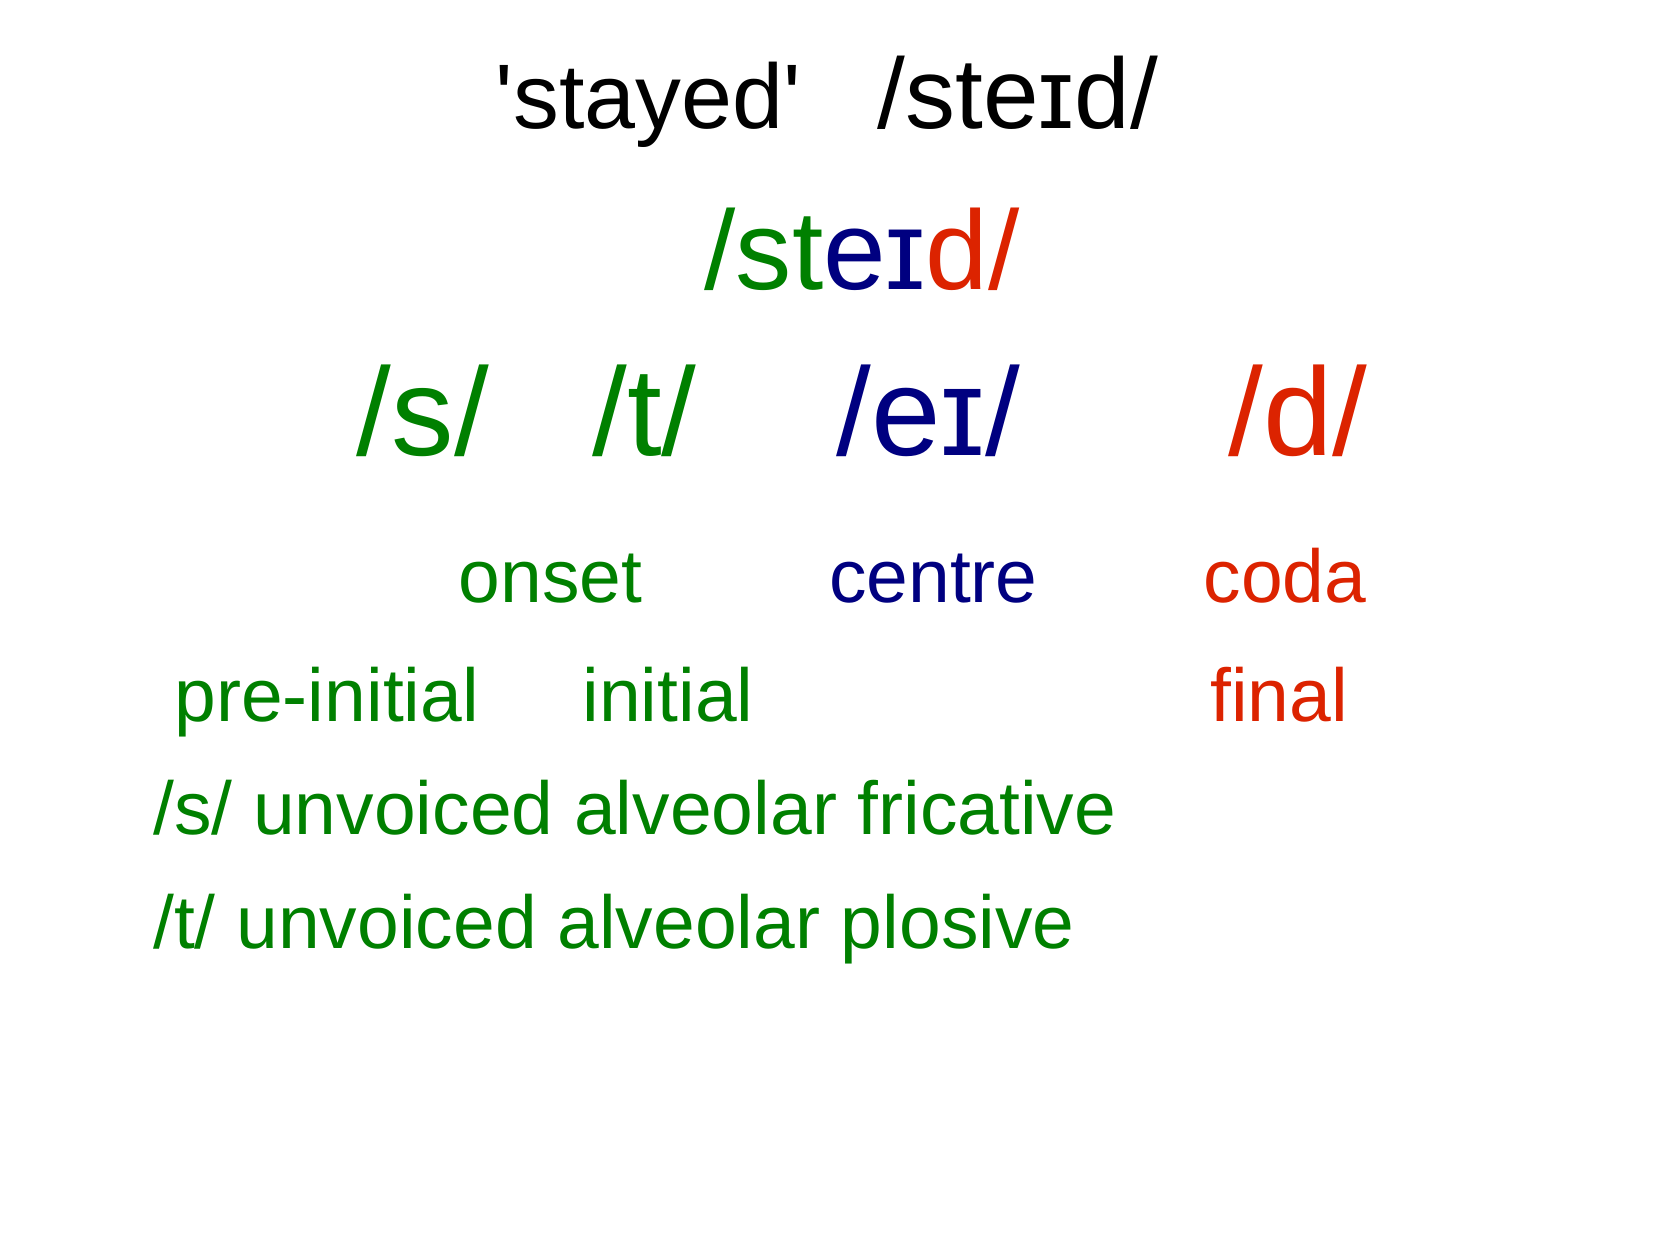

# 'stayed' /steɪd/
/steɪd/
/s/ /t/ /eɪ/ /d/
 onset centre coda
 pre-initial initial final
/s/ unvoiced alveolar fricative
/t/ unvoiced alveolar plosive